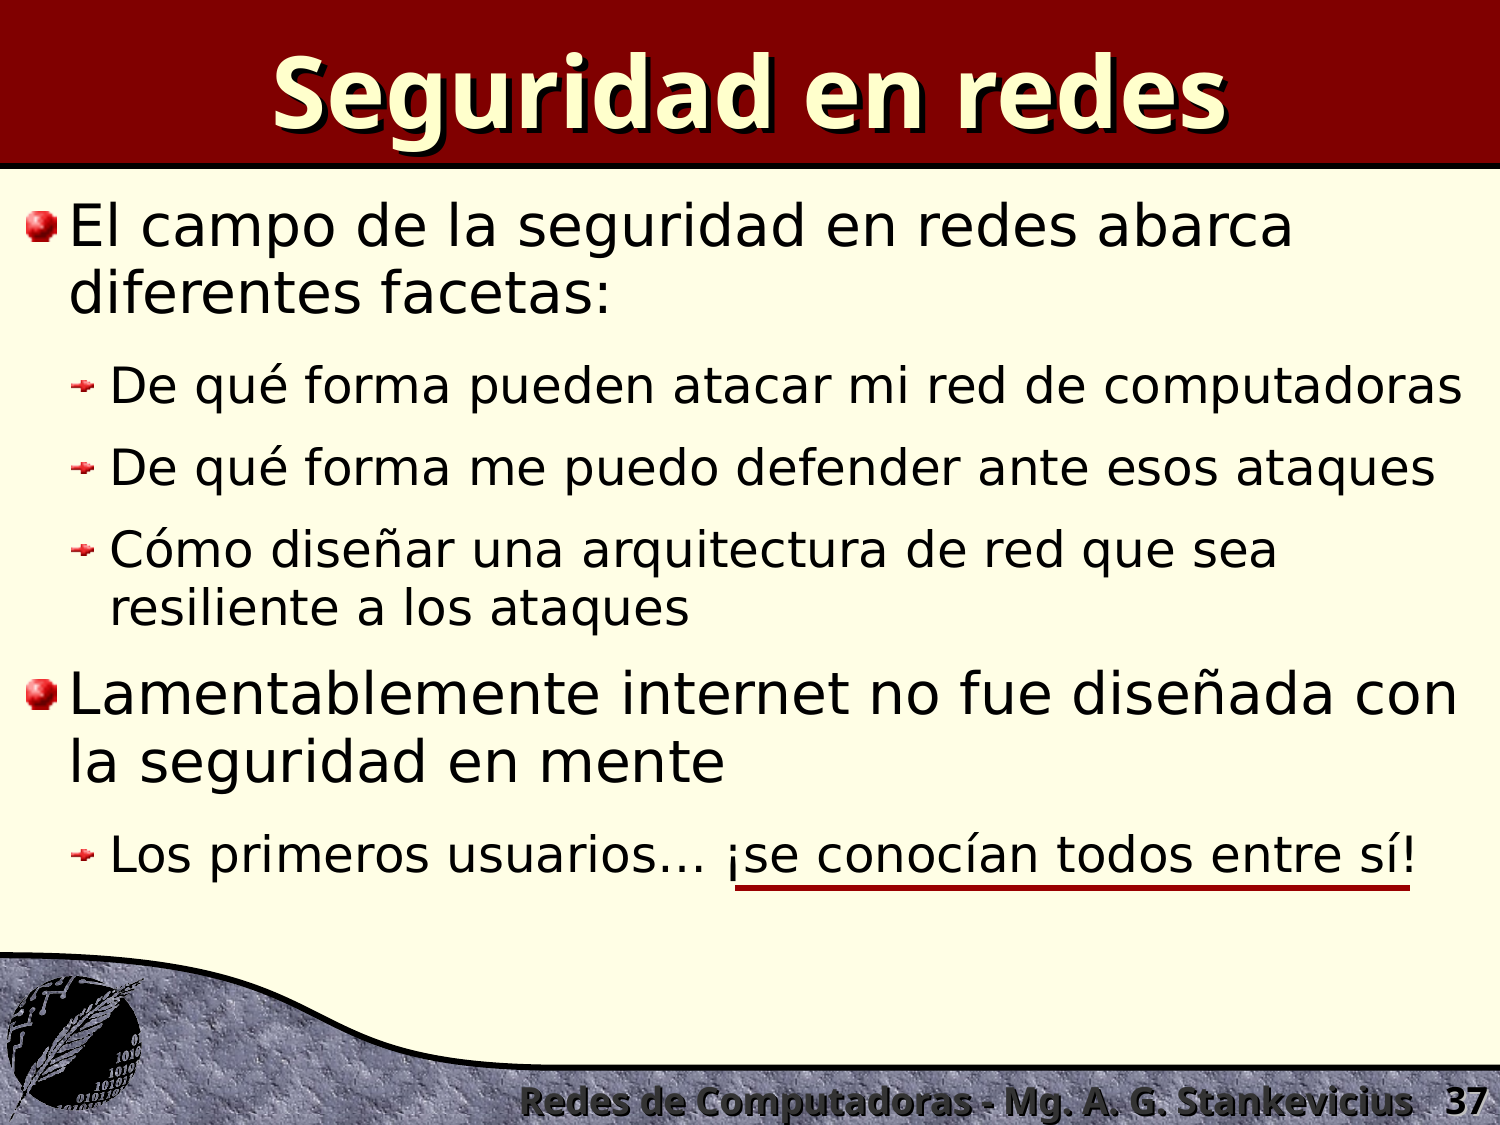

# Seguridad en redes
El campo de la seguridad en redes abarca diferentes facetas:
De qué forma pueden atacar mi red de computadoras
De qué forma me puedo defender ante esos ataques
Cómo diseñar una arquitectura de red que sea resiliente a los ataques
Lamentablemente internet no fue diseñada con la seguridad en mente
Los primeros usuarios… ¡se conocían todos entre sí!
37